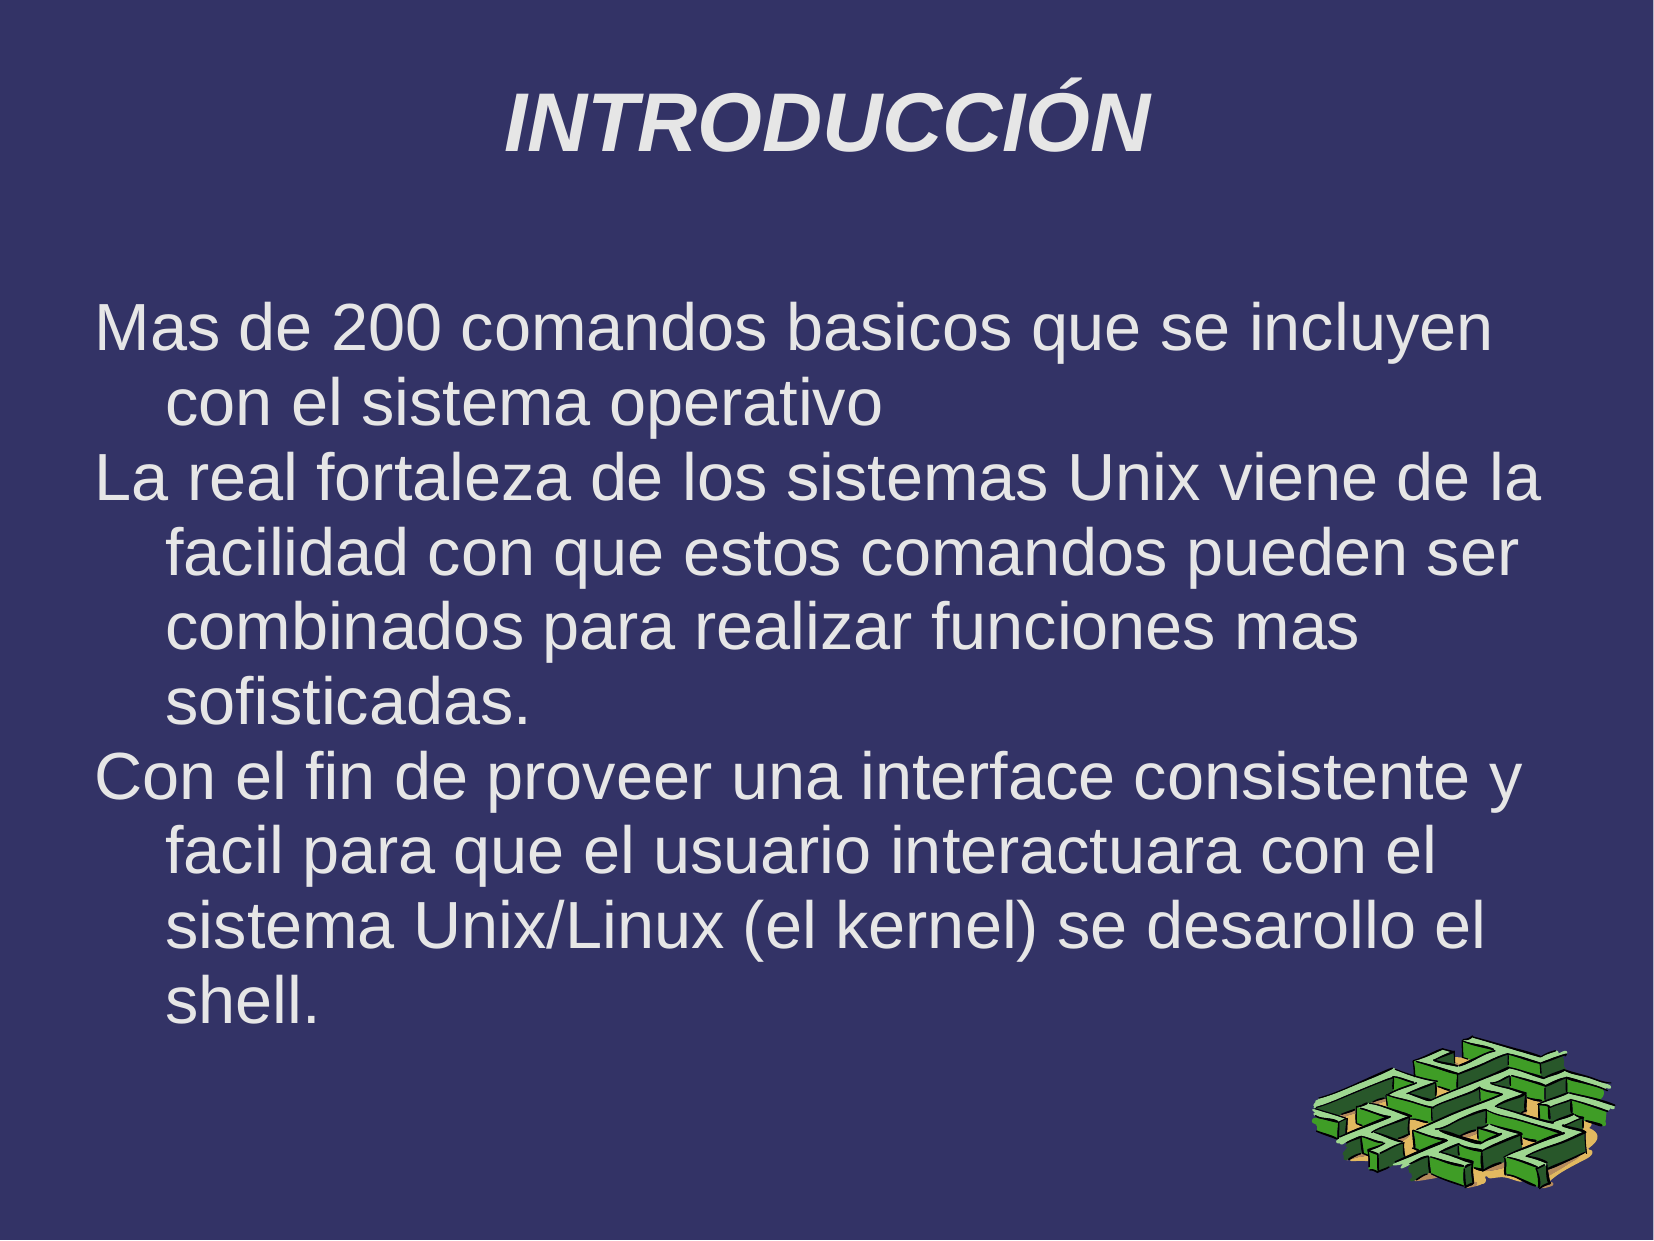

# INTRODUCCIÓN
Mas de 200 comandos basicos que se incluyen con el sistema operativo
La real fortaleza de los sistemas Unix viene de la facilidad con que estos comandos pueden ser combinados para realizar funciones mas soﬁsticadas.
Con el ﬁn de proveer una interface consistente y facil para que el usuario interactuara con el sistema Unix/Linux (el kernel) se desarollo el shell.